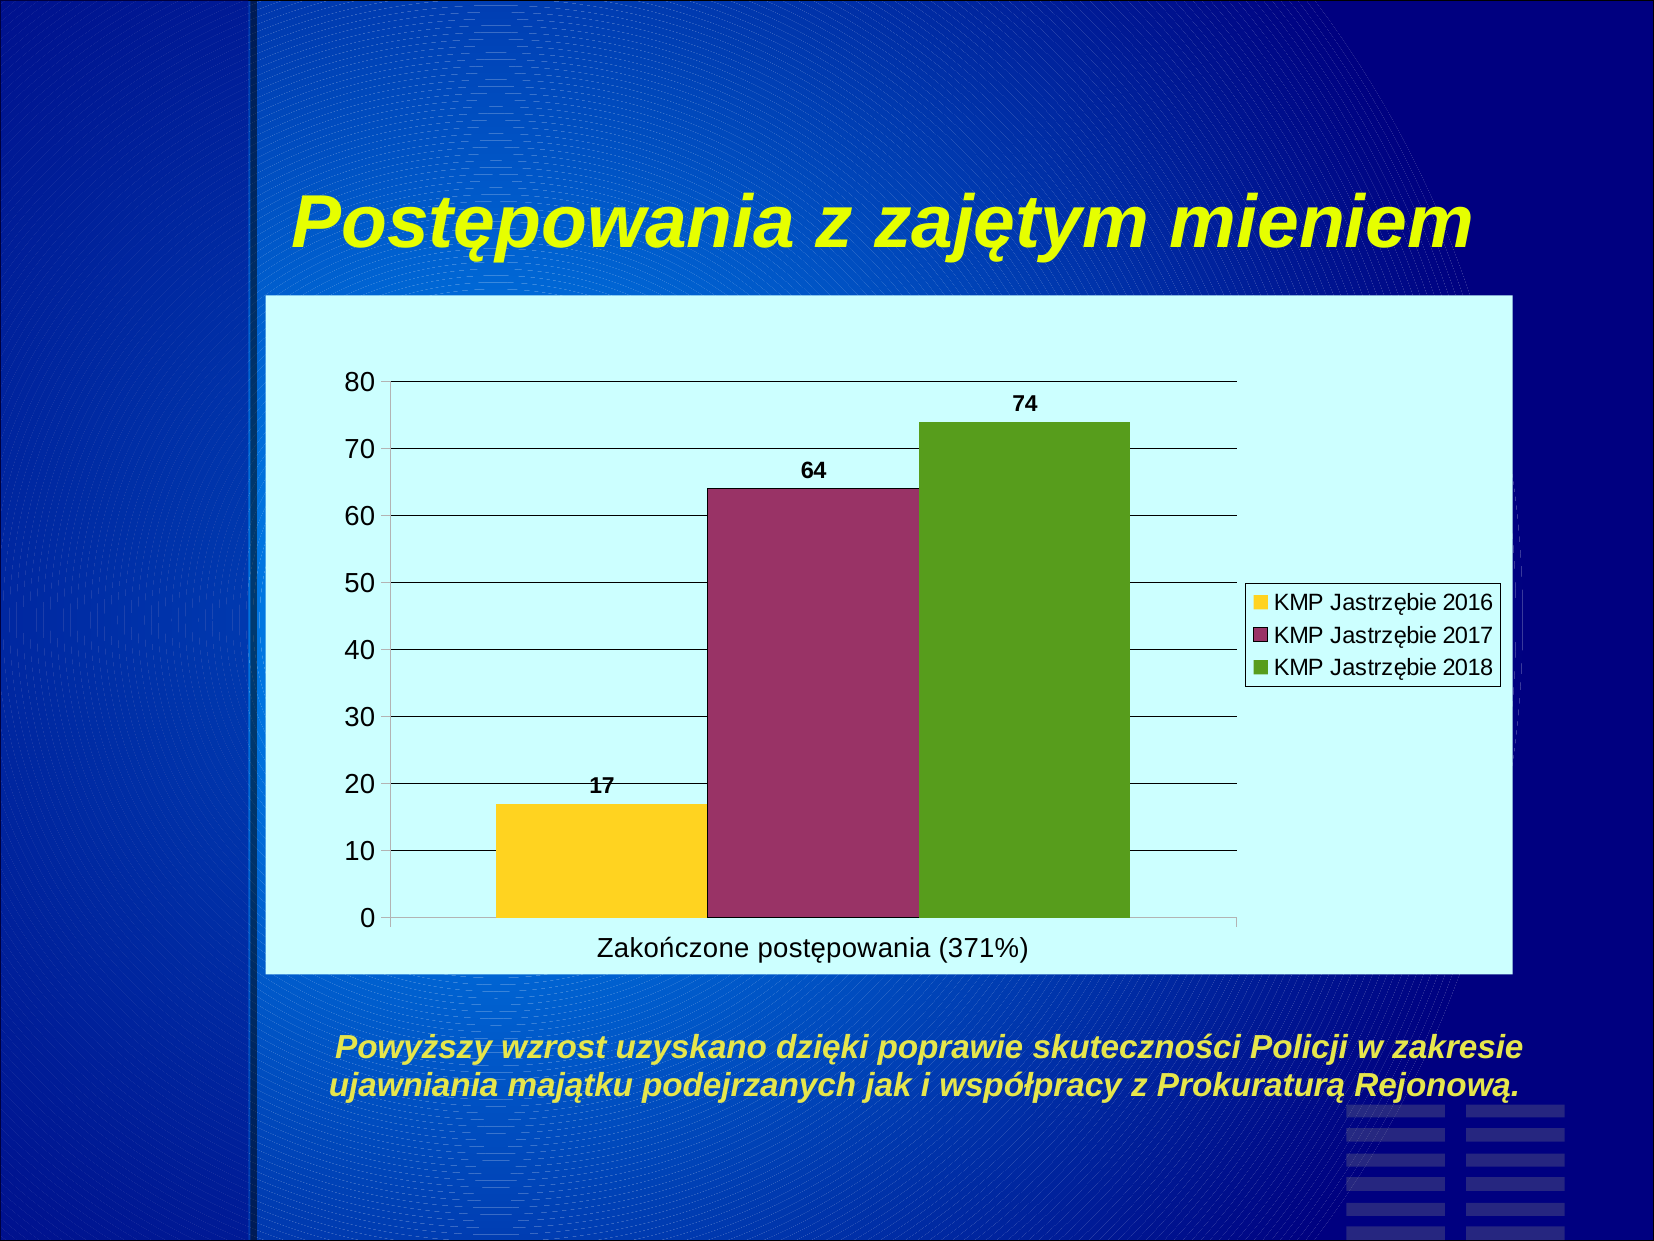

# Postępowania z zajętym mieniem
### Chart
| Category | KMP Jastrzębie 2016 | KMP Jastrzębie 2017 | KMP Jastrzębie 2018 |
|---|---|---|---|
| Zakończone postępowania (371%) | 17.0 | 64.0 | 74.0 |
Powyższy wzrost uzyskano dzięki poprawie skuteczności Policji w zakresie ujawniania majątku podejrzanych jak i współpracy z Prokuraturą Rejonową.